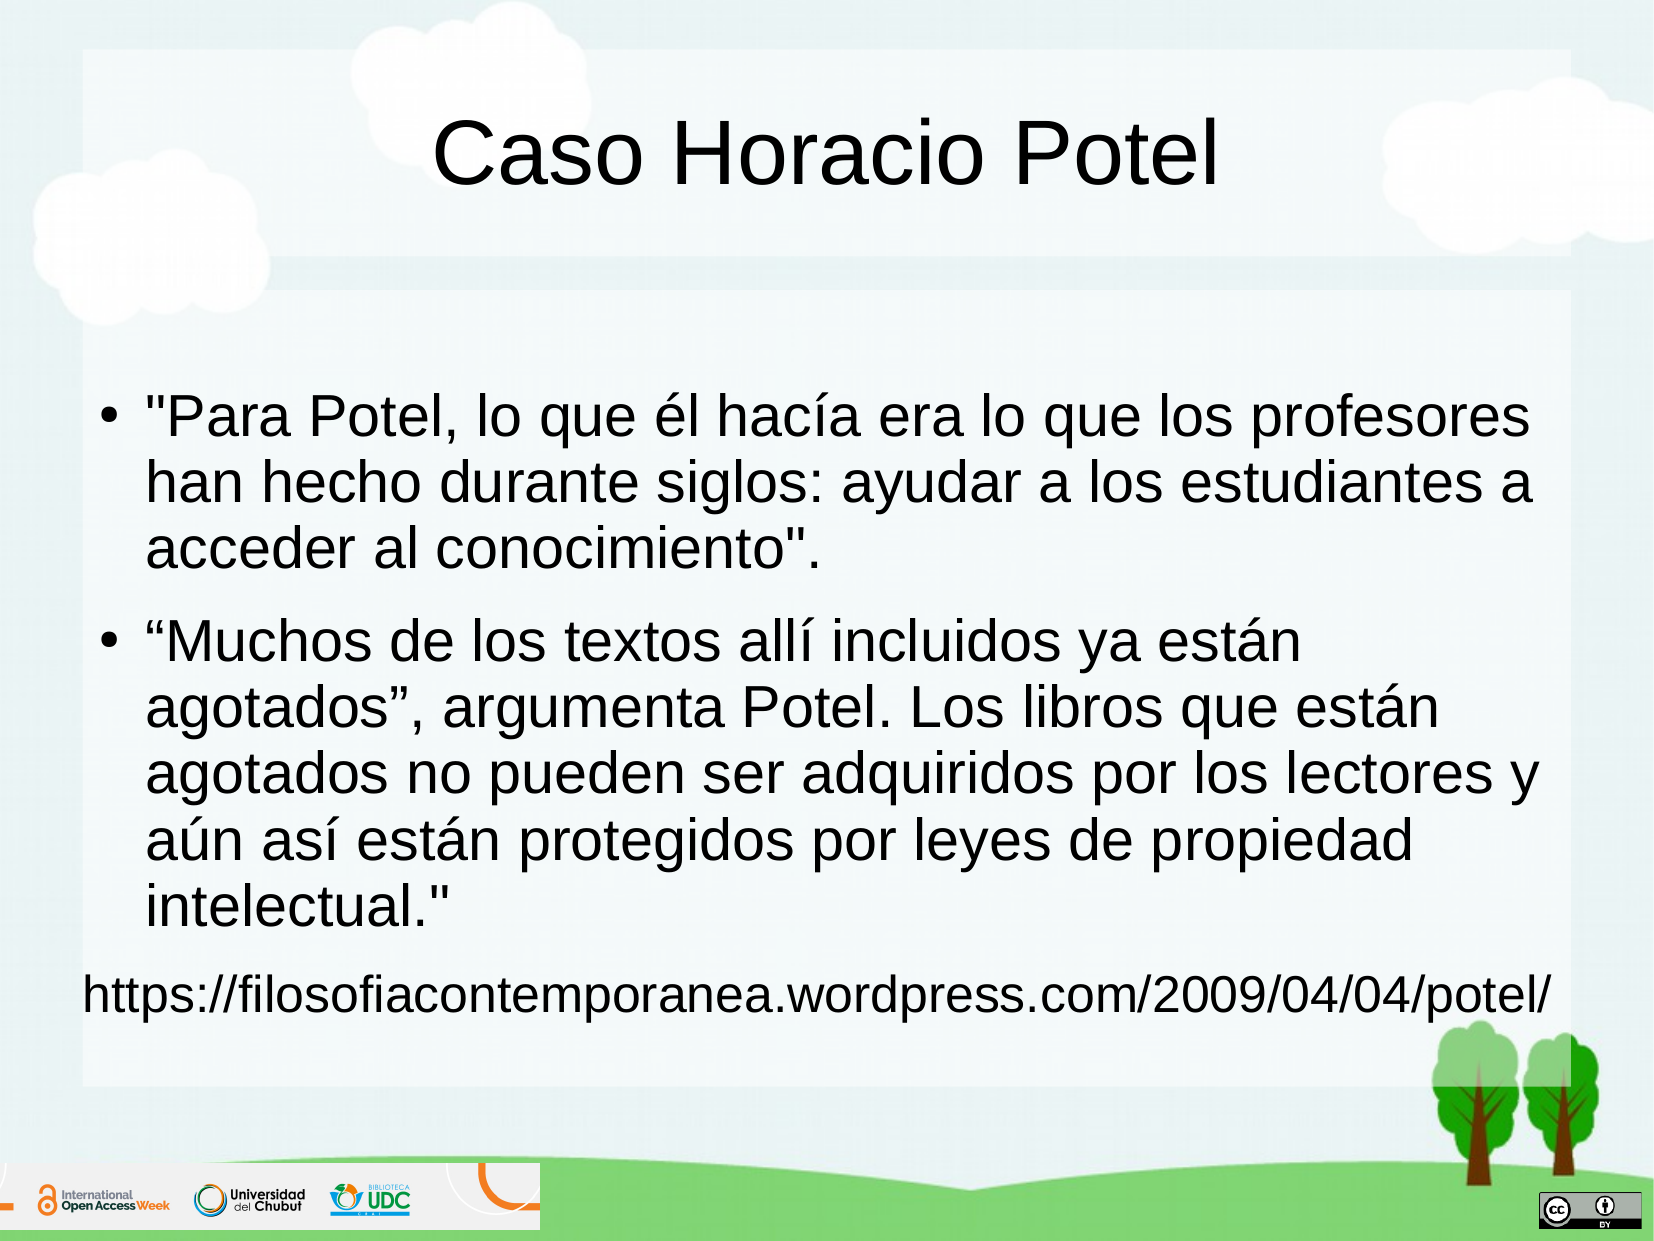

# Caso Horacio Potel
"Para Potel, lo que él hacía era lo que los profesores han hecho durante siglos: ayudar a los estudiantes a acceder al conocimiento".
“Muchos de los textos allí incluidos ya están agotados”, argumenta Potel. Los libros que están agotados no pueden ser adquiridos por los lectores y aún así están protegidos por leyes de propiedad intelectual."
https://filosofiacontemporanea.wordpress.com/2009/04/04/potel/
14